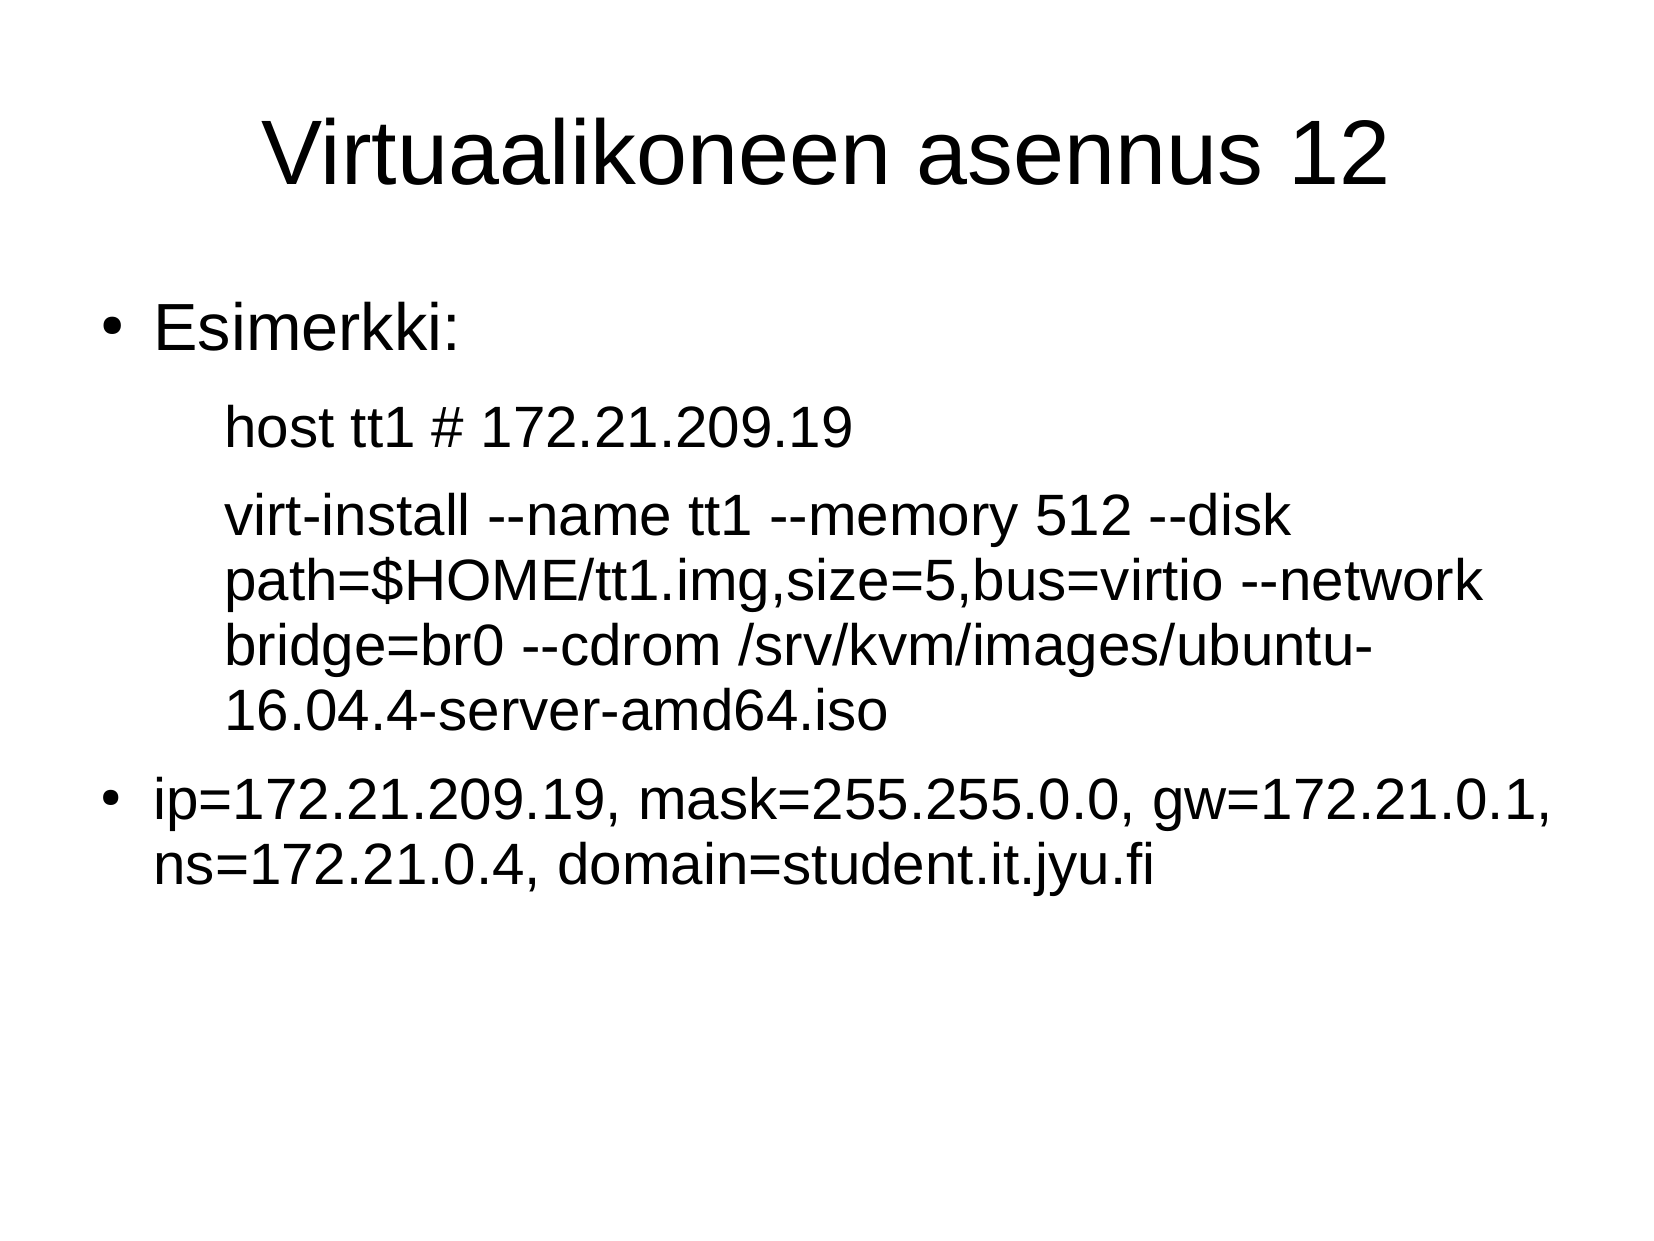

# Virtuaalikoneen asennus 12
Esimerkki:
host tt1 # 172.21.209.19
virt-install --name tt1 --memory 512 --disk path=$HOME/tt1.img,size=5,bus=virtio --network bridge=br0 --cdrom /srv/kvm/images/ubuntu-16.04.4-server-amd64.iso
ip=172.21.209.19, mask=255.255.0.0, gw=172.21.0.1, ns=172.21.0.4, domain=student.it.jyu.fi